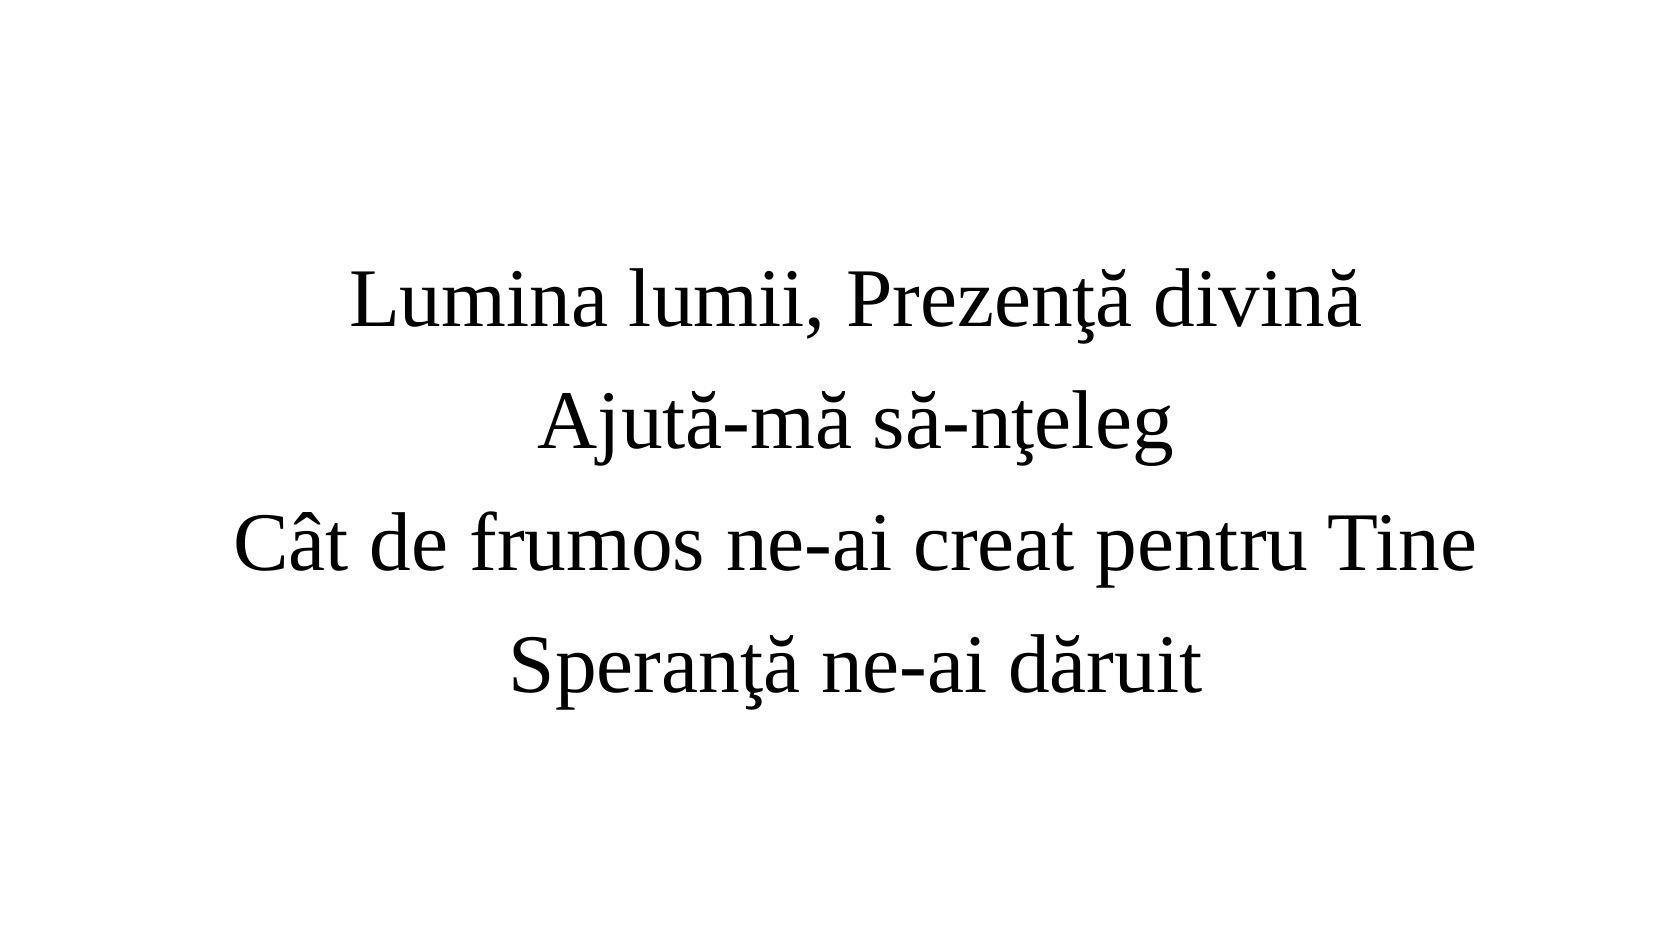

# Lumina lumii, Prezenţă divină
Ajută-mă să-nţeleg
Cât de frumos ne-ai creat pentru Tine
Speranţă ne-ai dăruit